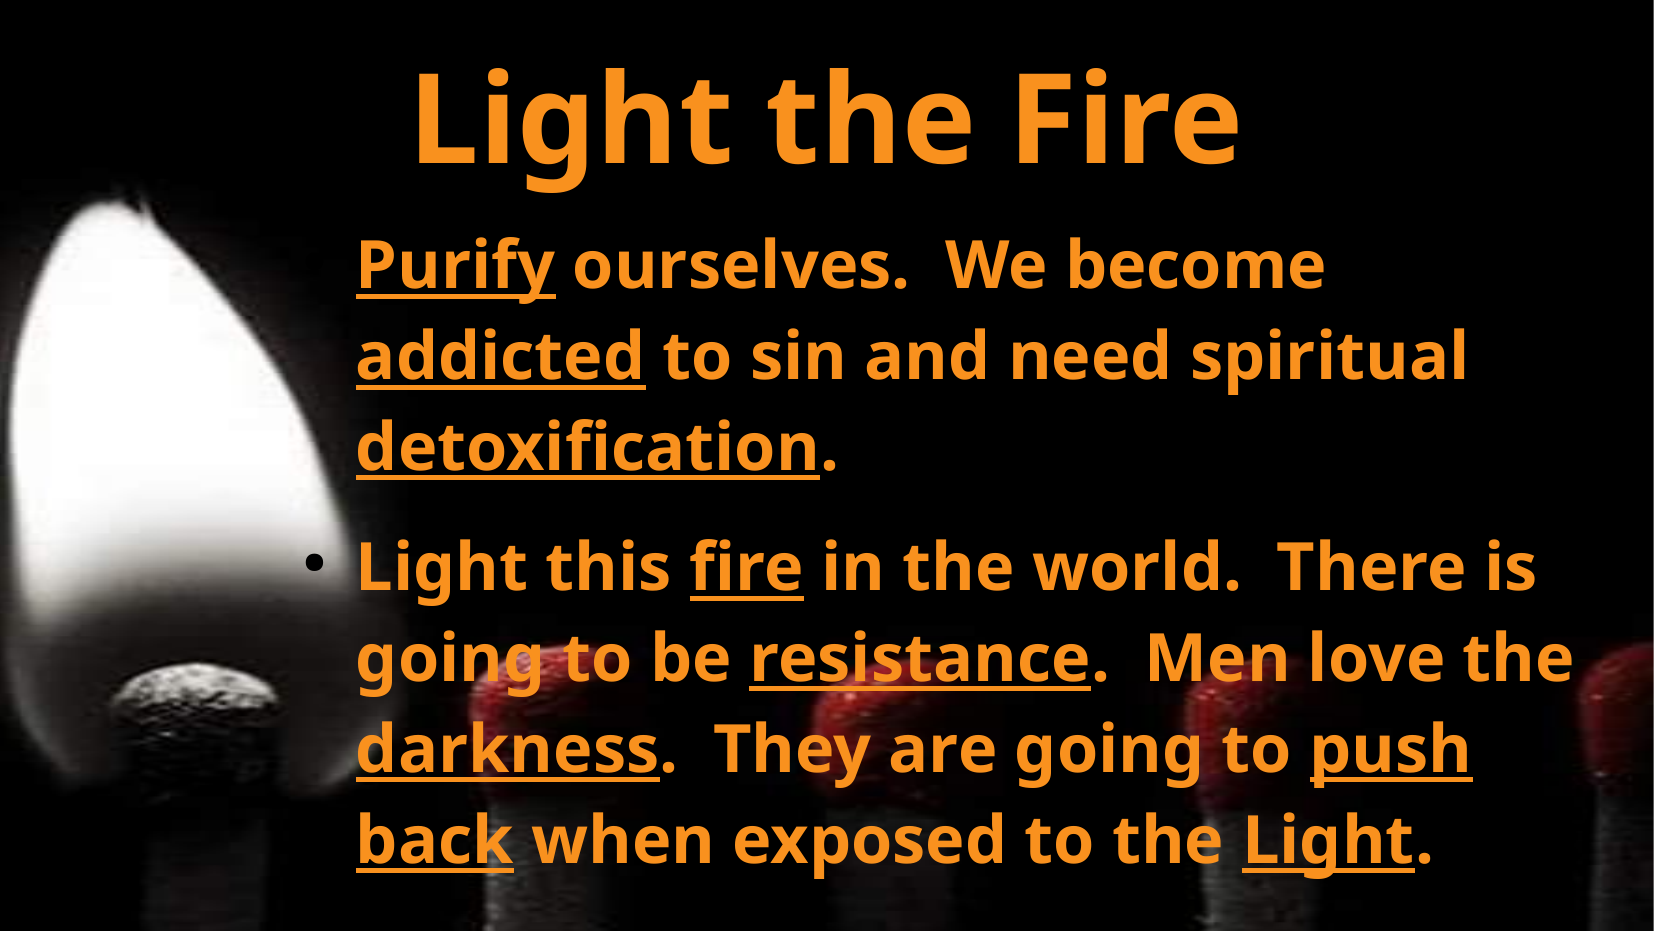

# Light the Fire
Purify ourselves. We become addicted to sin and need spiritual detoxification.
Light this fire in the world. There is going to be resistance. Men love the darkness. They are going to push back when exposed to the Light.